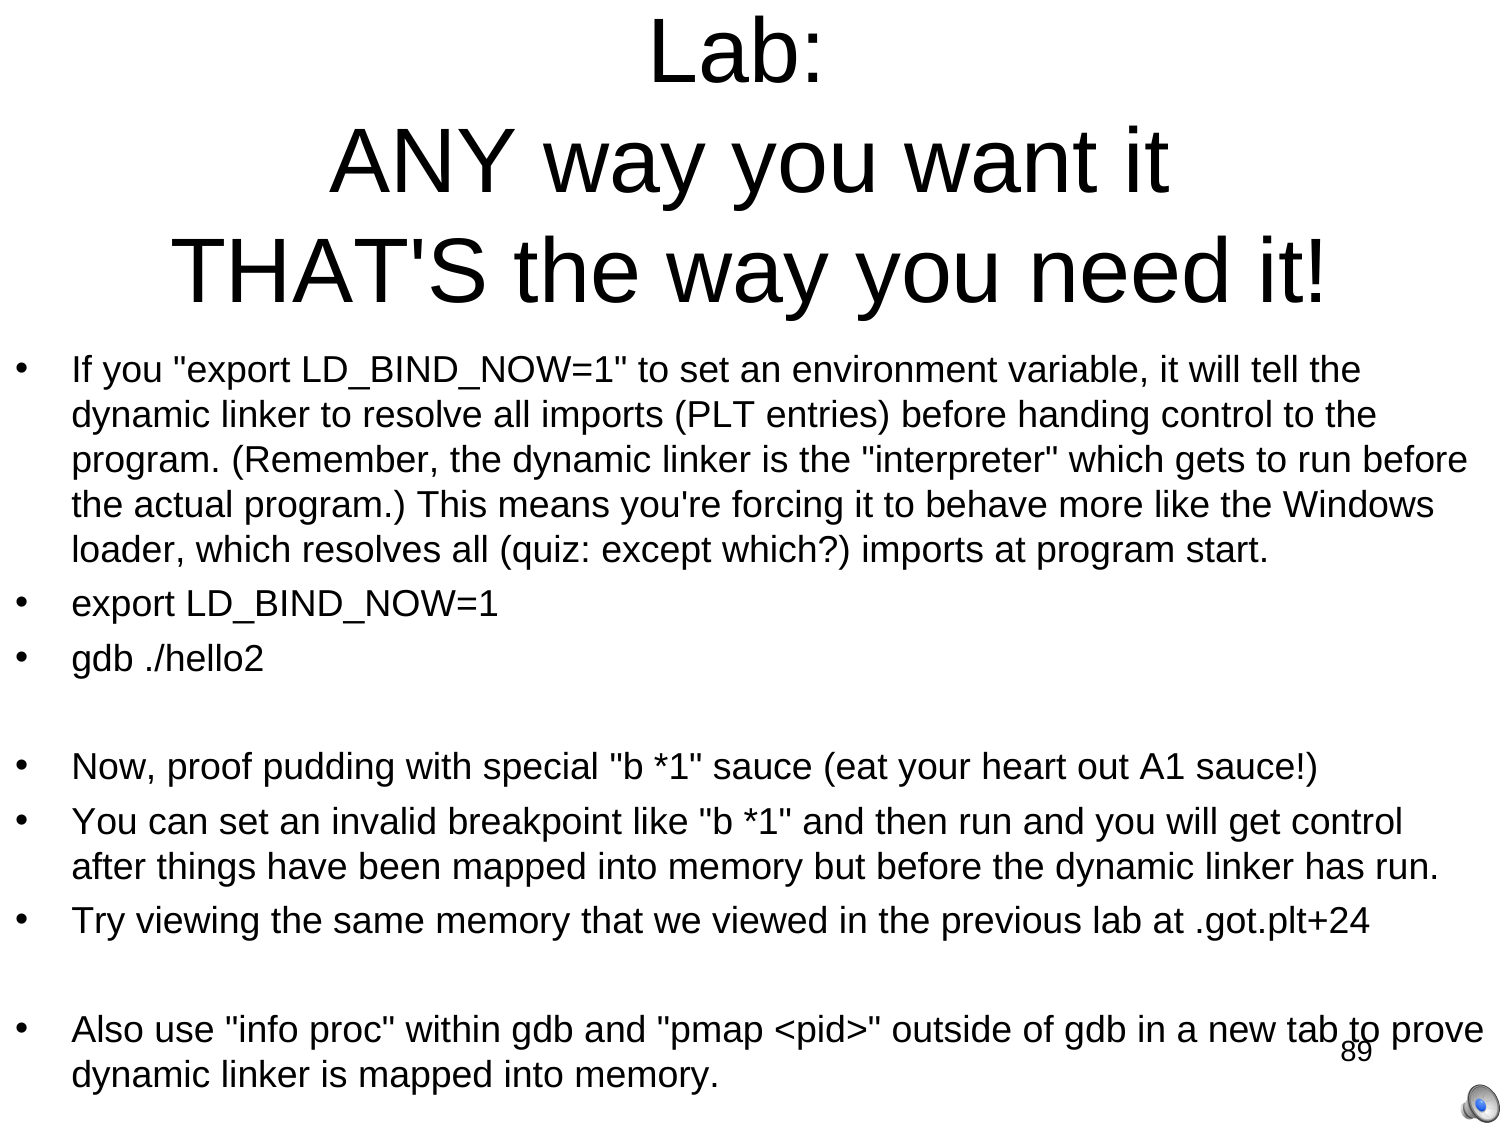

# Lab: ANY way you want it THAT'S the way you need it!
If you "export LD_BIND_NOW=1" to set an environment variable, it will tell the dynamic linker to resolve all imports (PLT entries) before handing control to the program. (Remember, the dynamic linker is the "interpreter" which gets to run before the actual program.) This means you're forcing it to behave more like the Windows loader, which resolves all (quiz: except which?) imports at program start.
export LD_BIND_NOW=1
gdb ./hello2
Now, proof pudding with special "b *1" sauce (eat your heart out A1 sauce!)
You can set an invalid breakpoint like "b *1" and then run and you will get control after things have been mapped into memory but before the dynamic linker has run.
Try viewing the same memory that we viewed in the previous lab at .got.plt+24
Also use "info proc" within gdb and "pmap <pid>" outside of gdb in a new tab to prove dynamic linker is mapped into memory.